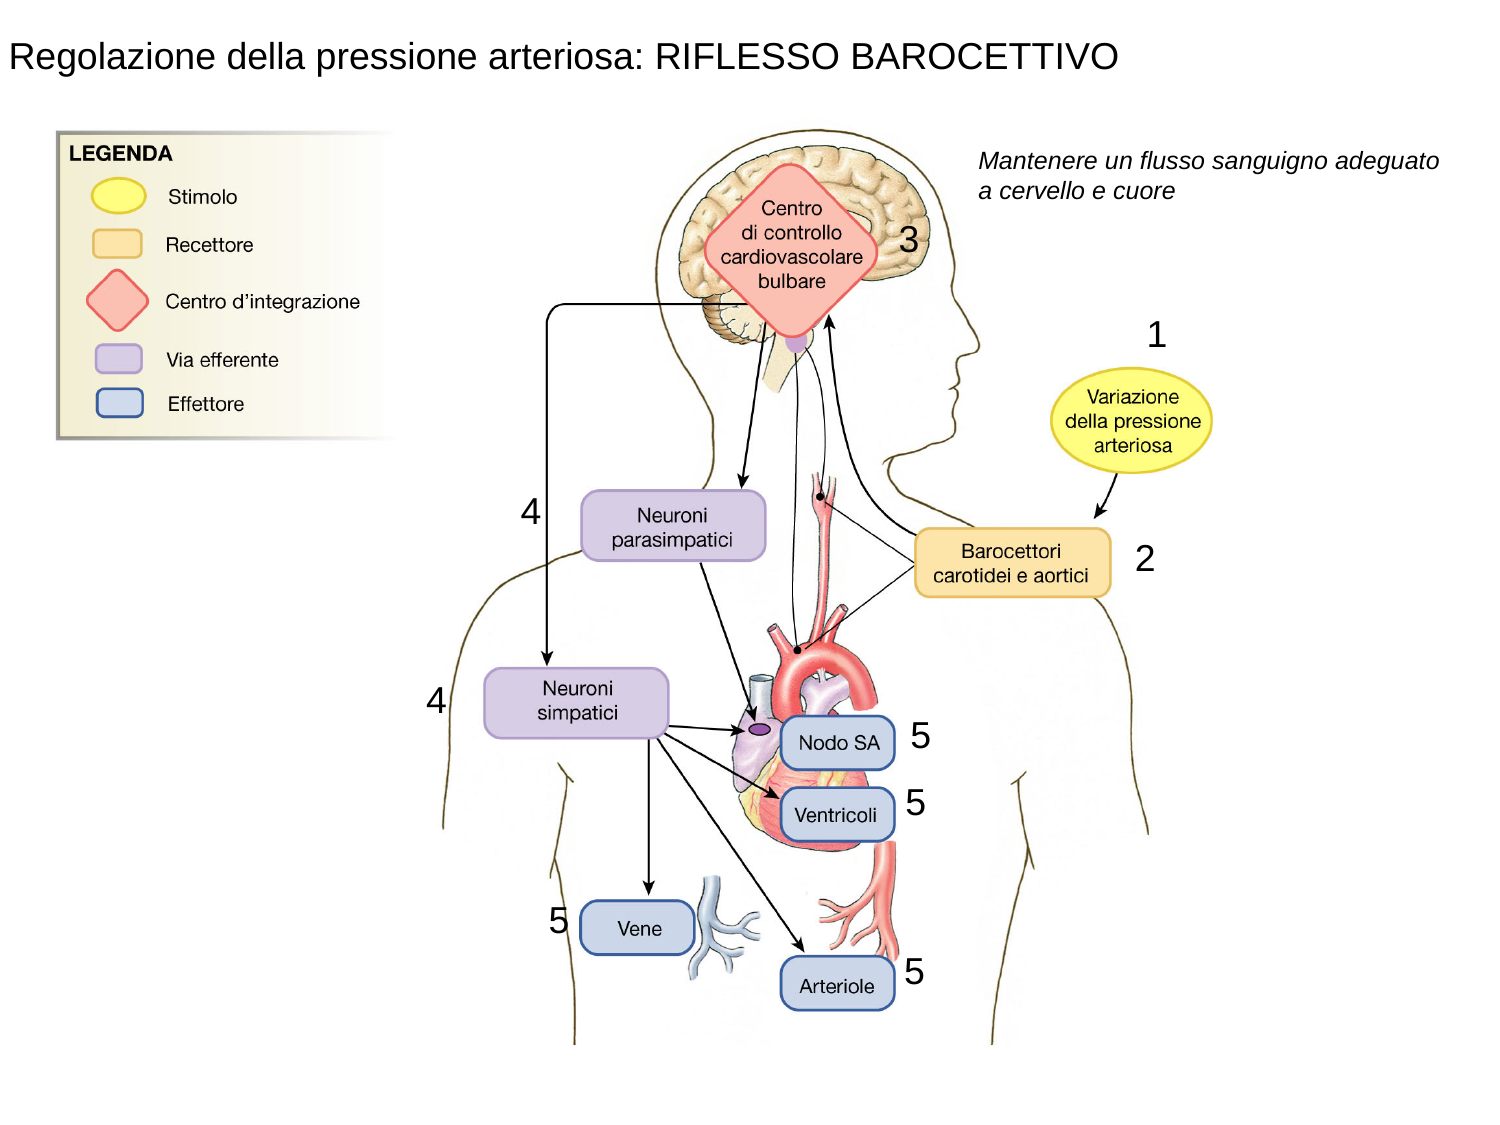

Regolazione della pressione arteriosa: RIFLESSO BAROCETTIVO
Mantenere un flusso sanguigno adeguato
a cervello e cuore
3
1
4
2
4
5
5
5
5